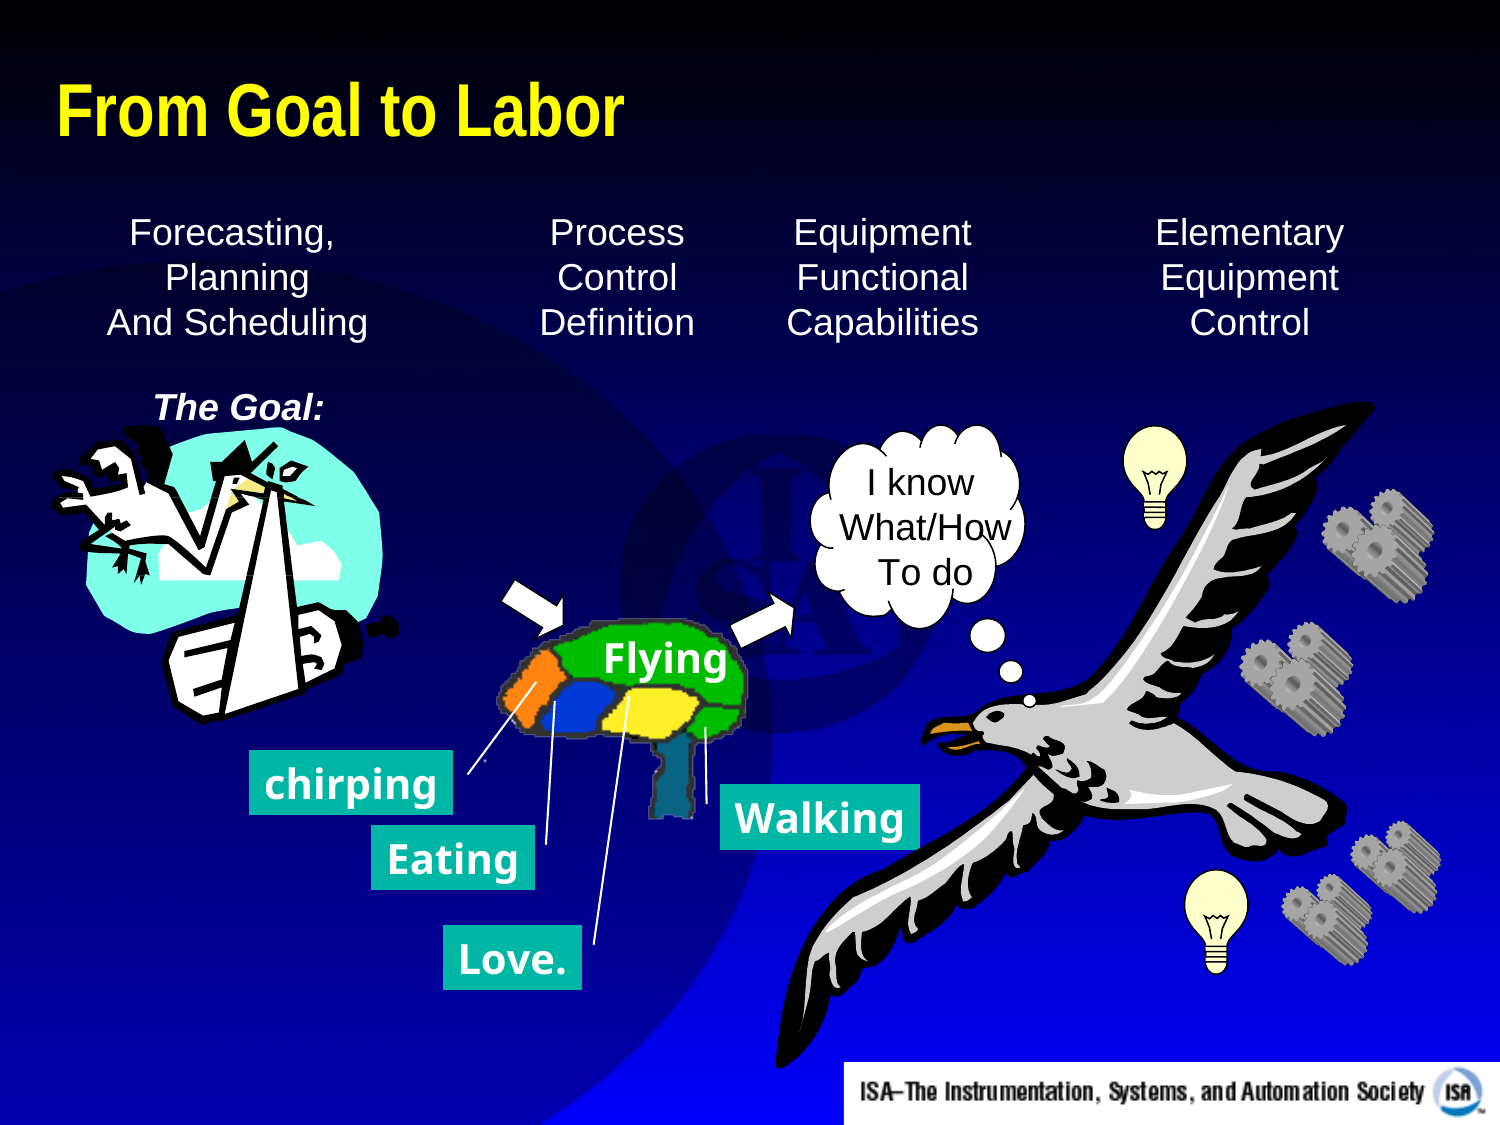

# From Goal to Labor
Forecasting,
Planning
And Scheduling
Process Control Definition
Equipment
Functional
Capabilities
Elementary Equipment Control
The Goal:
I know
What/How
To do
Flying
chirping
Walking
Eating
Love.